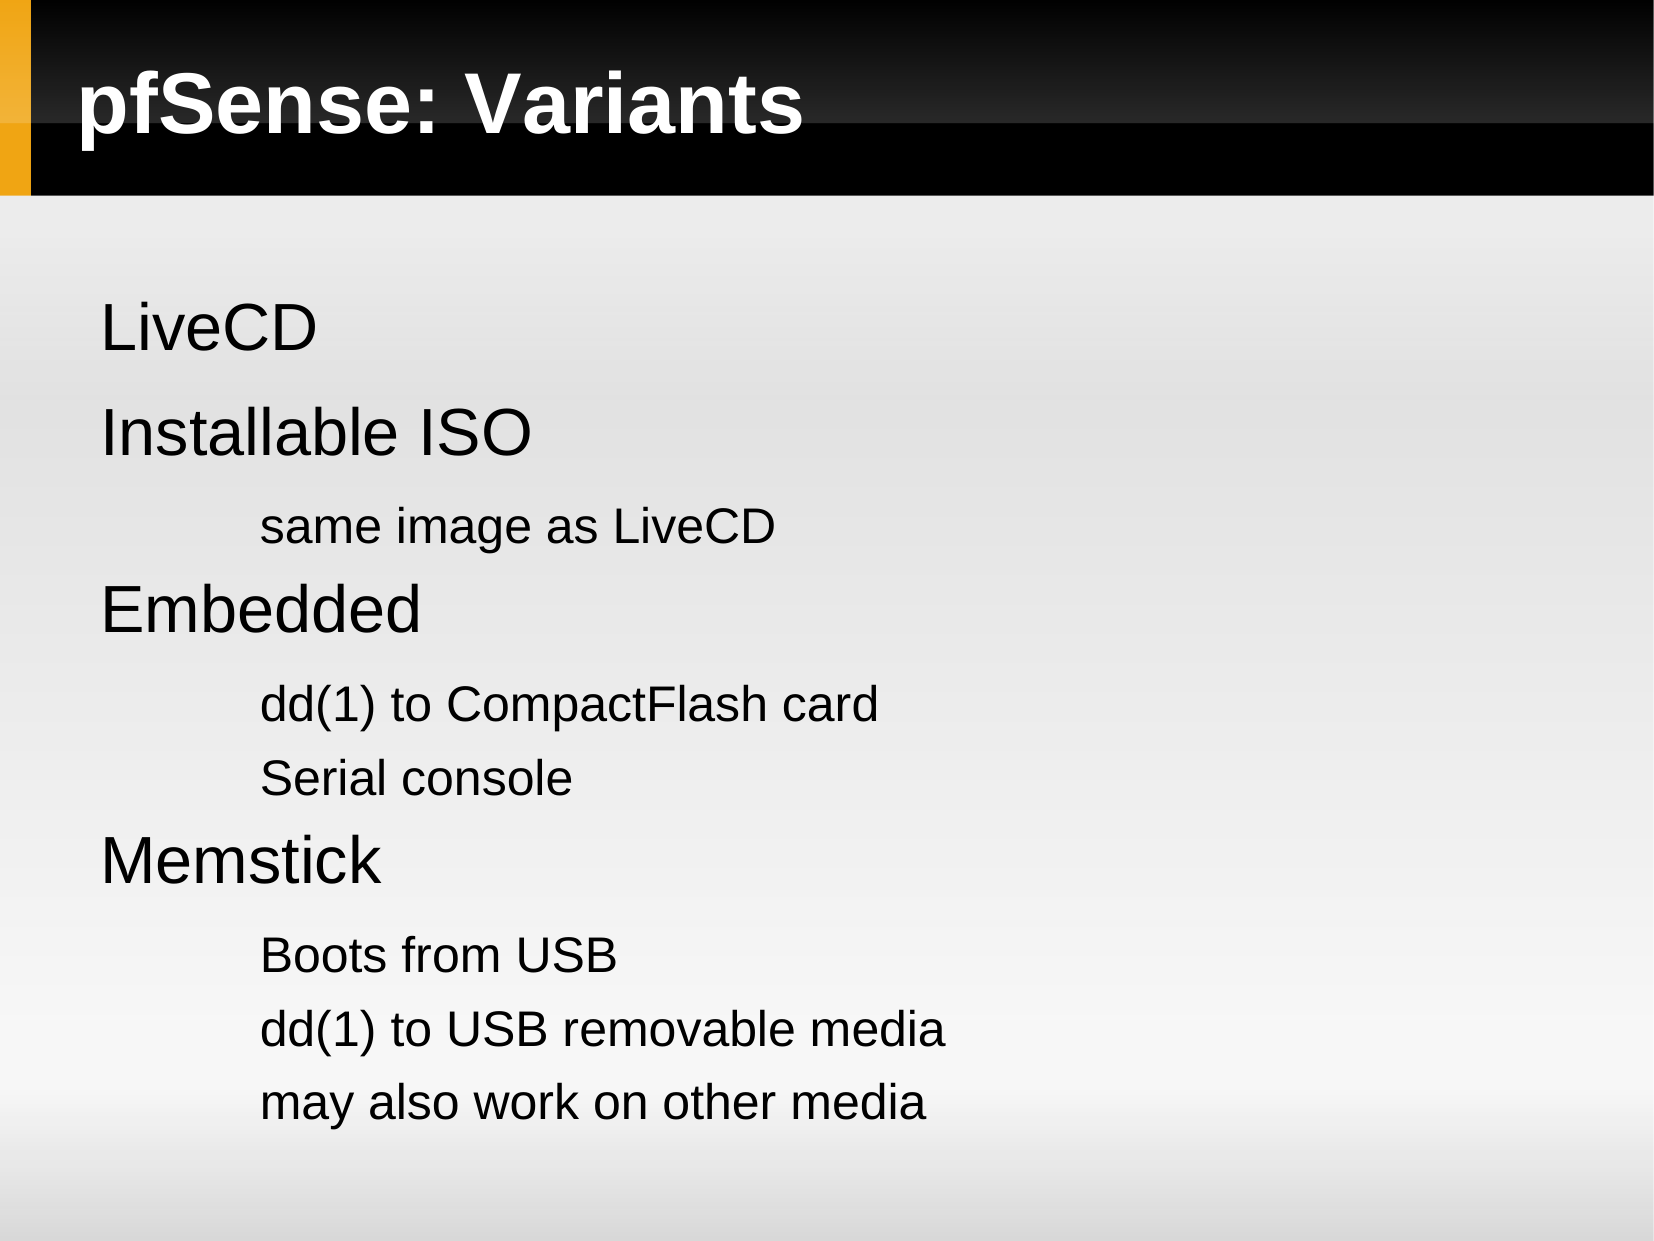

# pfSense: Variants
LiveCD
Installable ISO
same image as LiveCD
Embedded
dd(1) to CompactFlash card
Serial console
Memstick
Boots from USB
dd(1) to USB removable media
may also work on other media